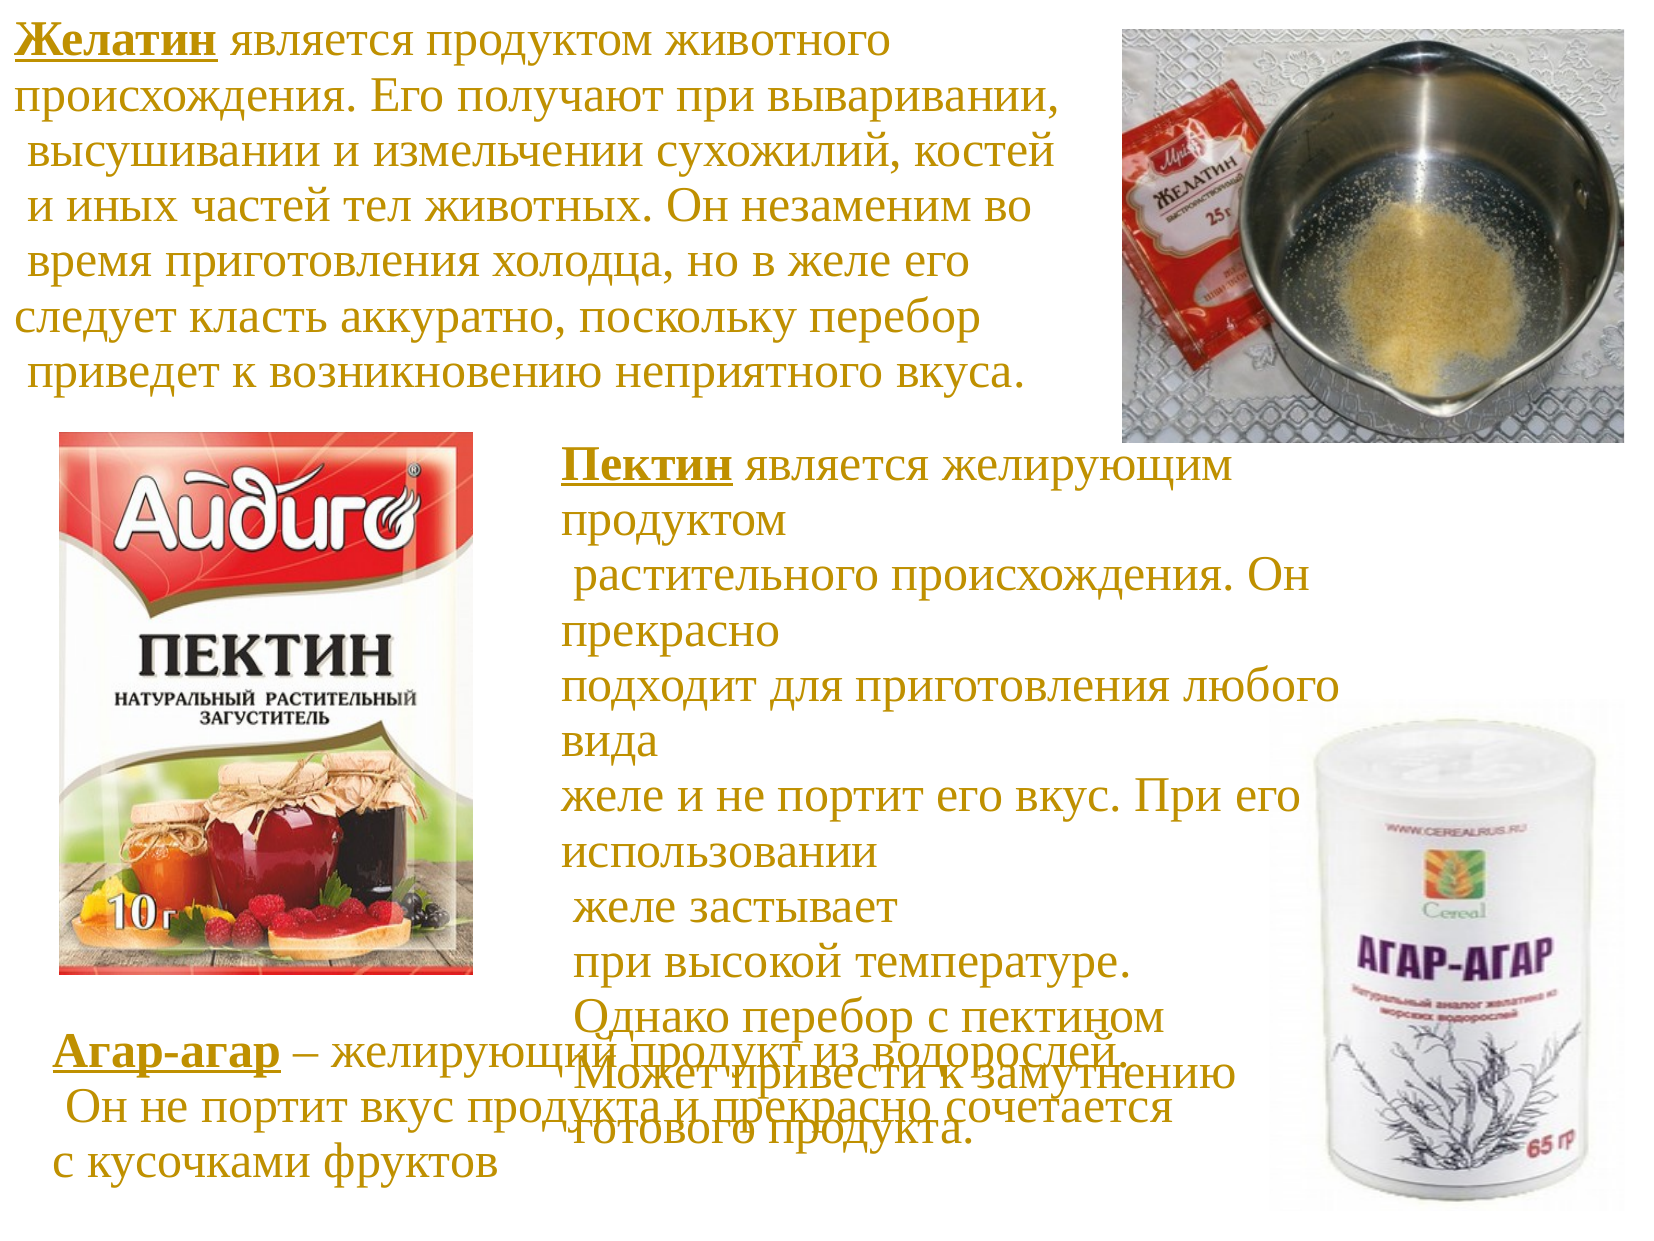

Желатин является продуктом животного
происхождения. Его получают при вываривании,
 высушивании и измельчении сухожилий, костей
 и иных частей тел животных. Он незаменим во
 время приготовления холодца, но в желе его
следует класть аккуратно, поскольку перебор
 приведет к возникновению неприятного вкуса.
Пектин является желирующим продуктом
 растительного происхождения. Он прекрасно
подходит для приготовления любого вида
желе и не портит его вкус. При его использовании
 желе застывает
 при высокой температуре.
 Однако перебор с пектином
 Может привести к замутнению
 готового продукта.
Агар-агар – желирующий продукт из водорослей.
 Он не портит вкус продукта и прекрасно сочетается
с кусочками фруктов